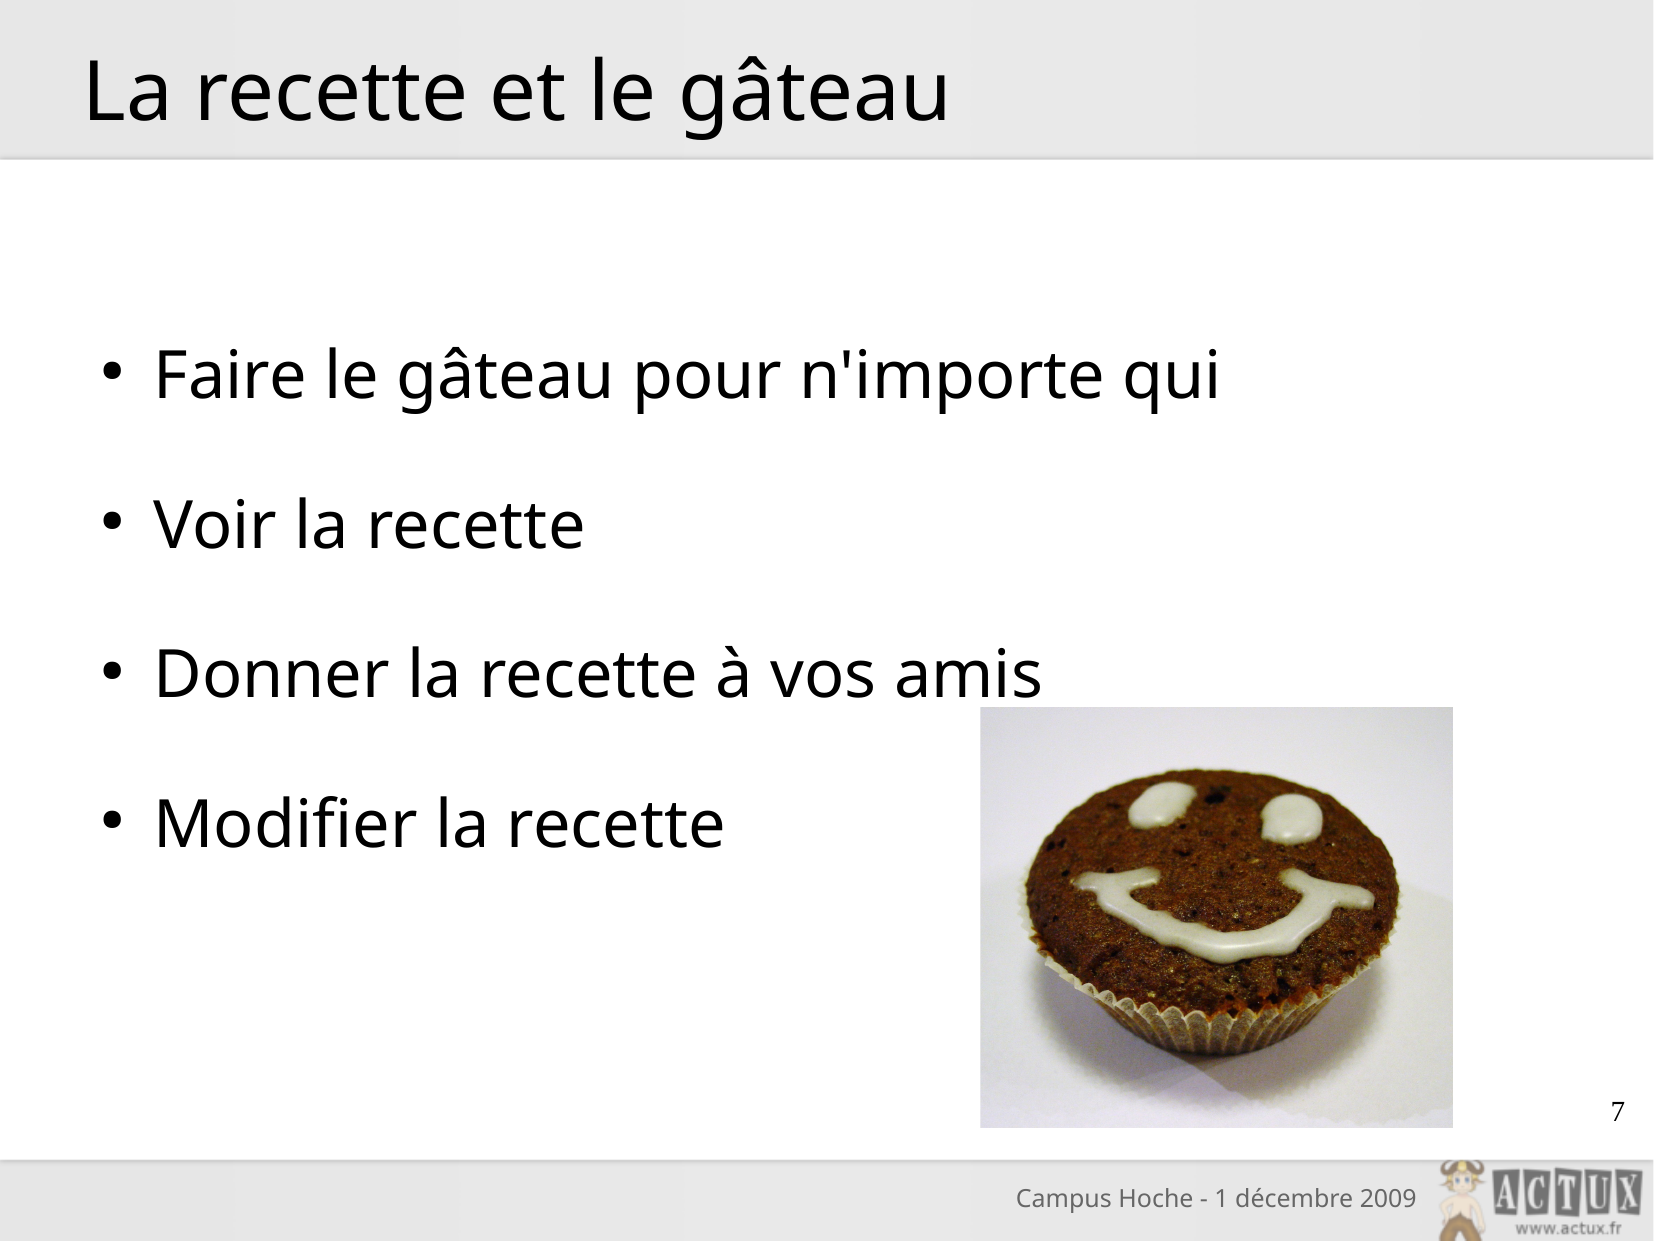

# La recette et le gâteau
Faire le gâteau pour n'importe qui
Voir la recette
Donner la recette à vos amis
Modifier la recette
7
Campus Hoche - 1 décembre 2009